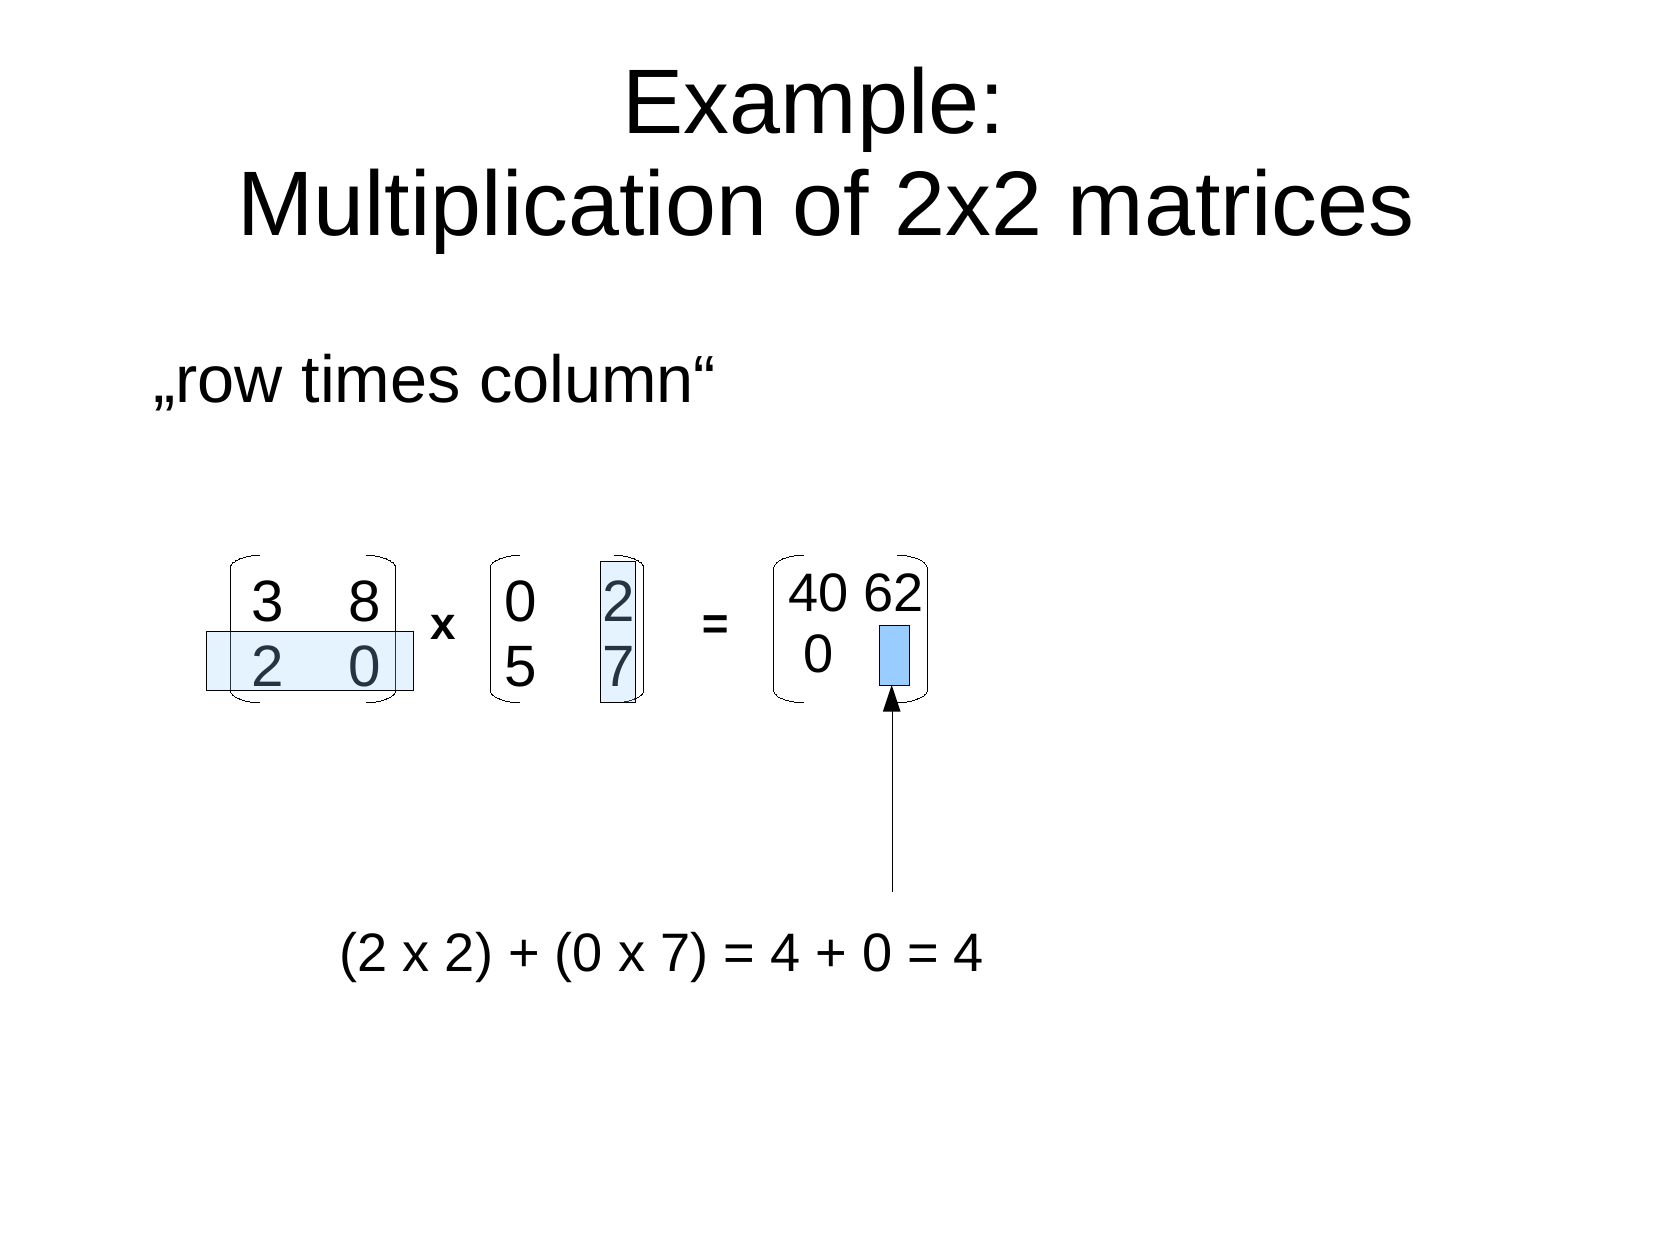

# Example: Multiplication of 2x2 matrices
„row times column“
40 62
 0
3 8
2 0
0 2
5 7
x
=
(2 x 2) + (0 x 7) = 4 + 0 = 4